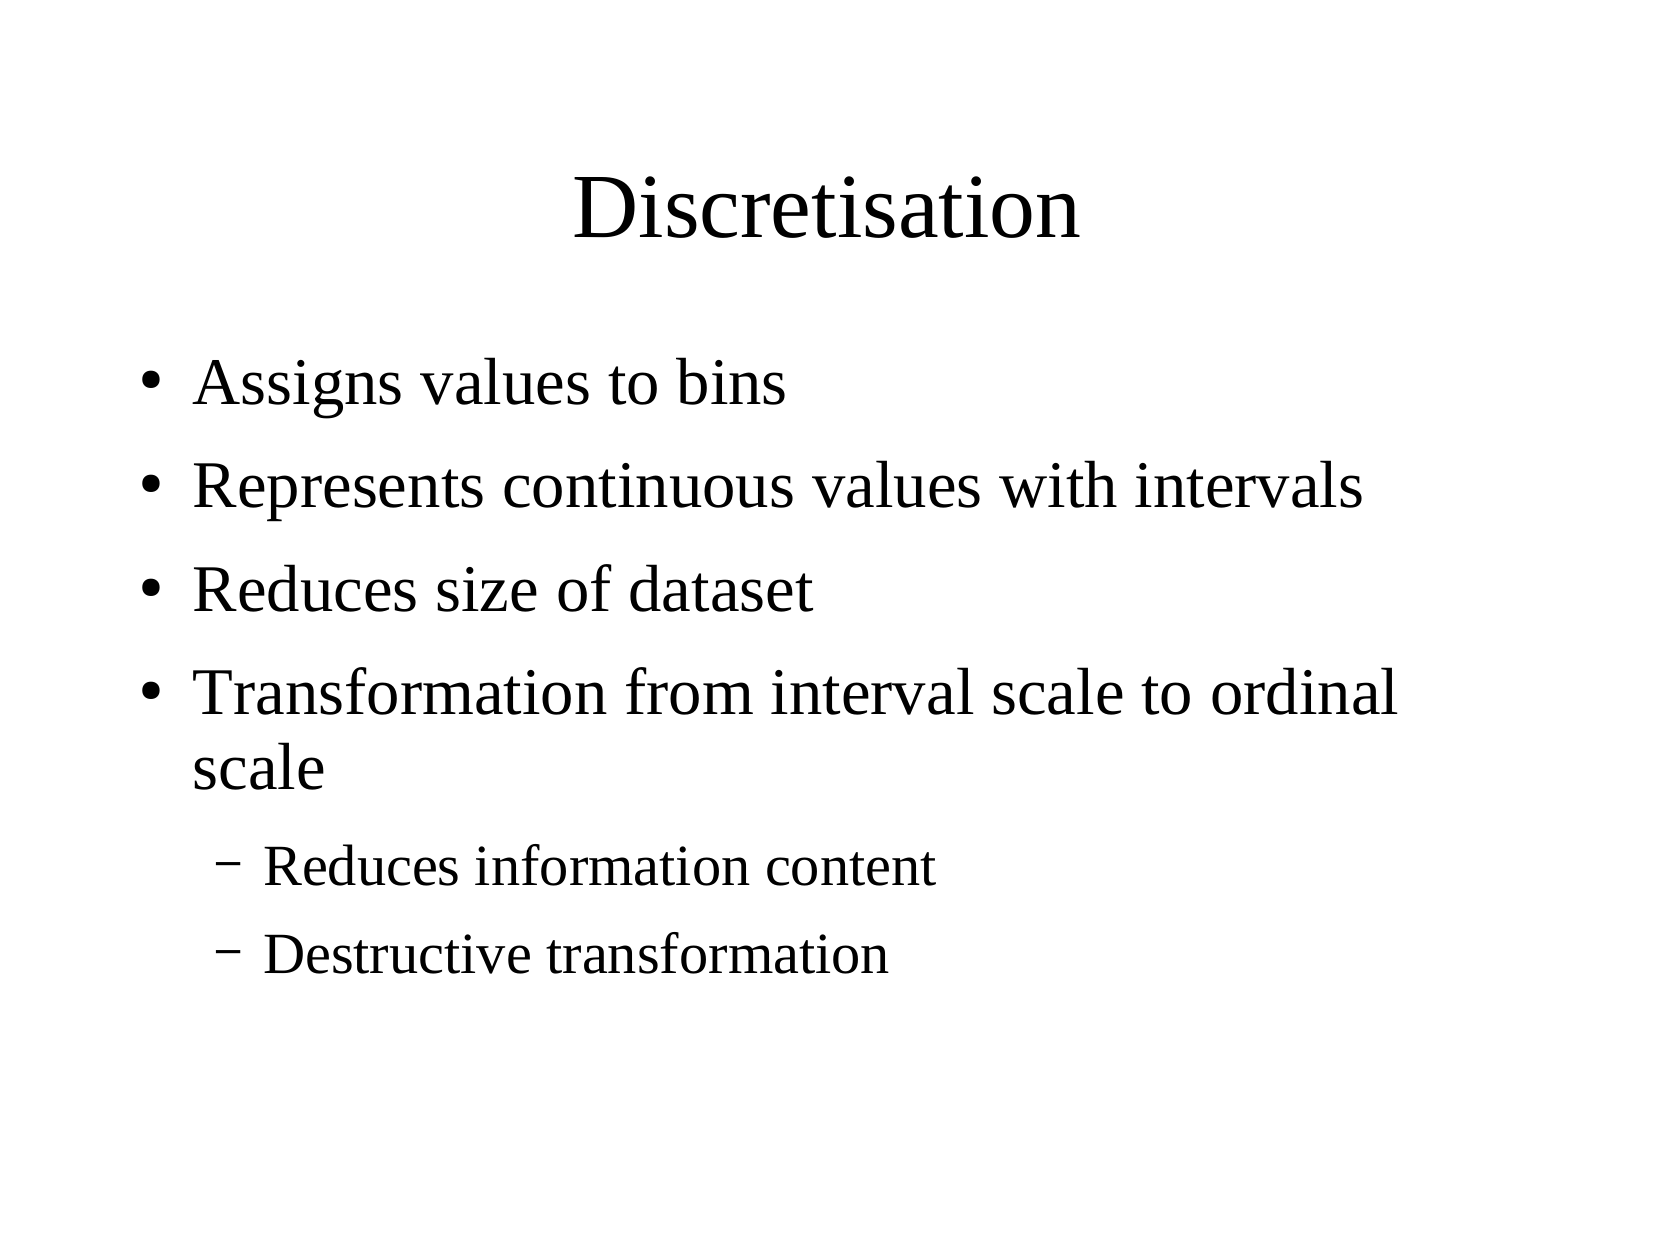

# Discretisation
Assigns values to bins
Represents continuous values with intervals
Reduces size of dataset
Transformation from interval scale to ordinal scale
Reduces information content
Destructive transformation